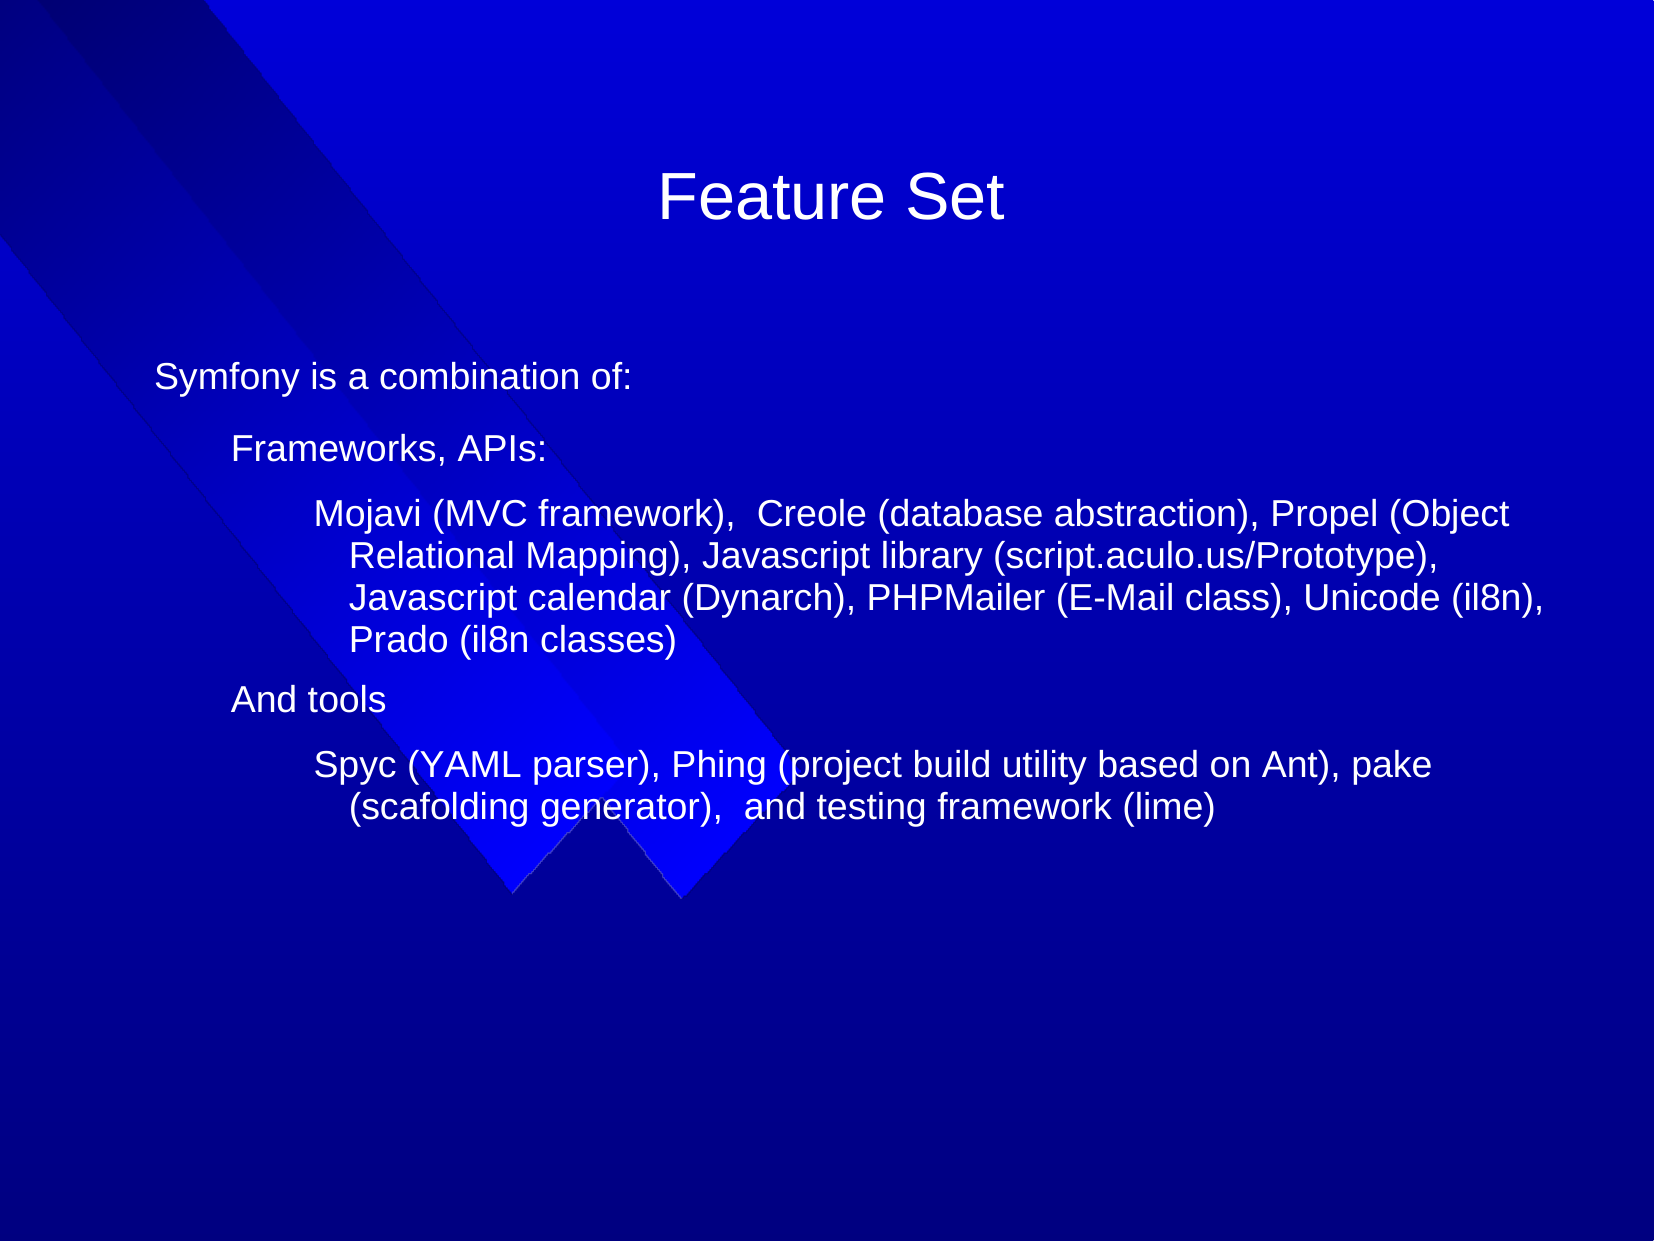

# Feature Set
Symfony is a combination of:
Frameworks, APIs:
Mojavi (MVC framework), Creole (database abstraction), Propel (Object Relational Mapping), Javascript library (script.aculo.us/Prototype), Javascript calendar (Dynarch), PHPMailer (E-Mail class), Unicode (il8n), Prado (il8n classes)
And tools
Spyc (YAML parser), Phing (project build utility based on Ant), pake (scafolding generator), and testing framework (lime)